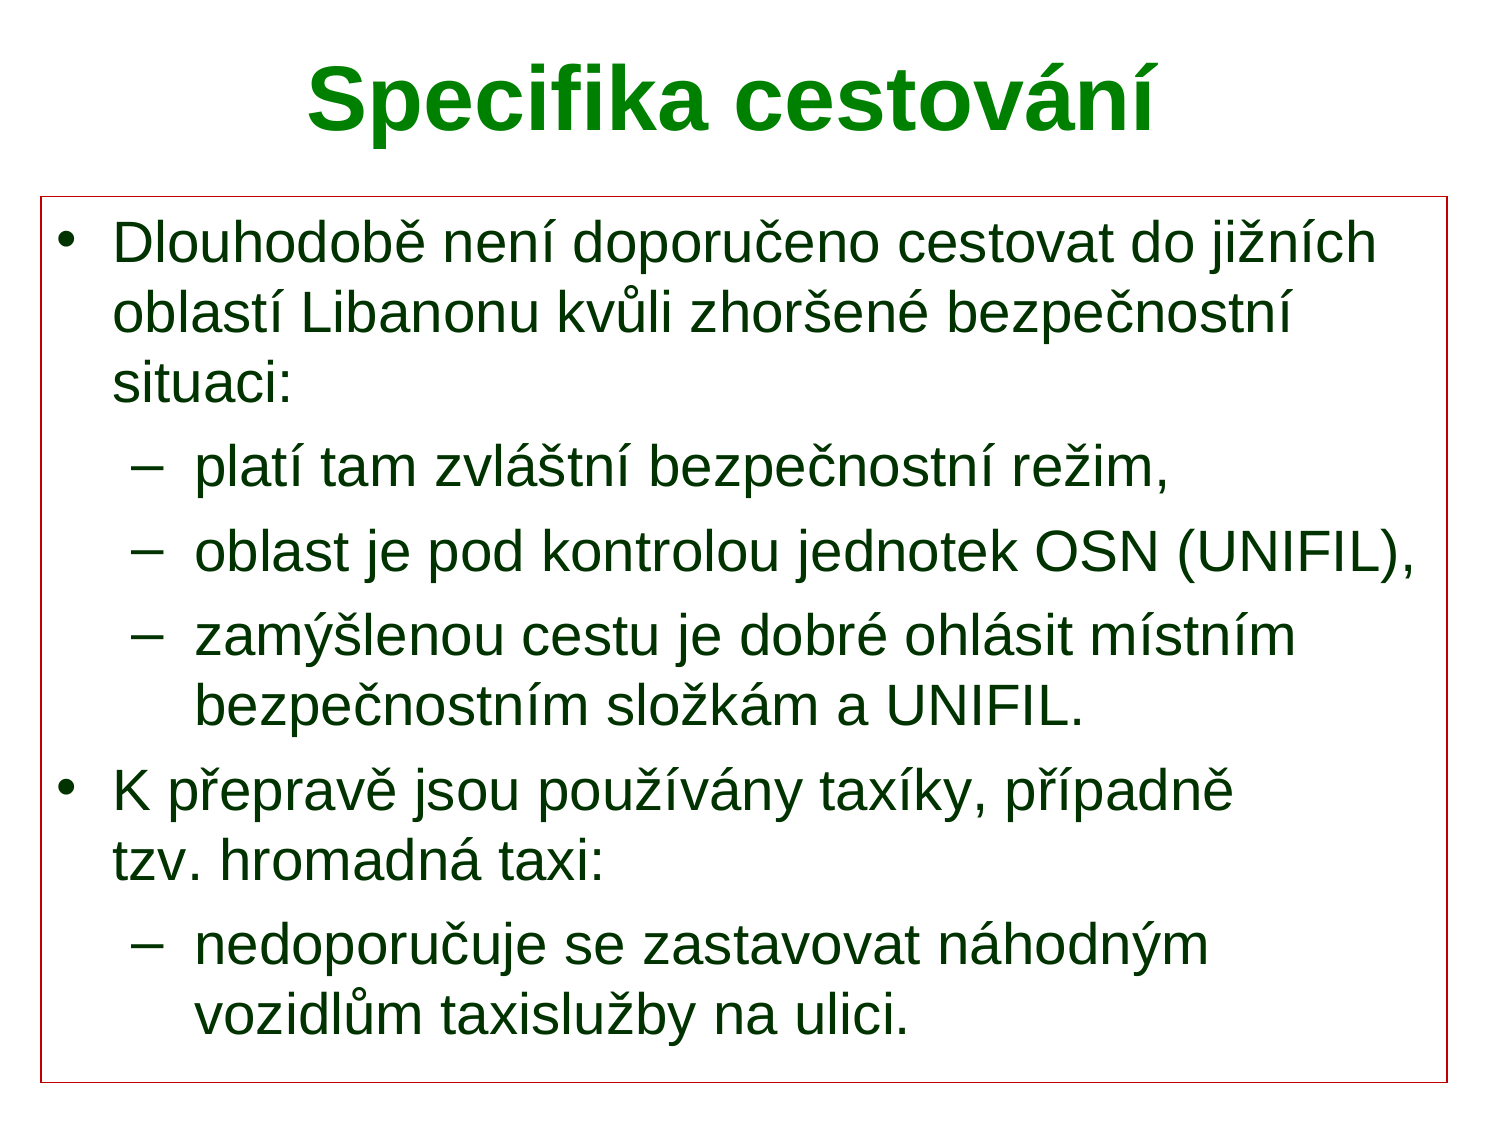

# Specifika cestování
Dlouhodobě není doporučeno cestovat do jižních oblastí Libanonu kvůli zhoršené bezpečnostní situaci:
 platí tam zvláštní bezpečnostní režim,
 oblast je pod kontrolou jednotek OSN (UNIFIL),
 zamýšlenou cestu je dobré ohlásit místním
 bezpečnostním složkám a UNIFIL.
K přepravě jsou používány taxíky, případně
tzv. hromadná taxi:
 nedoporučuje se zastavovat náhodným
 vozidlům taxislužby na ulici.